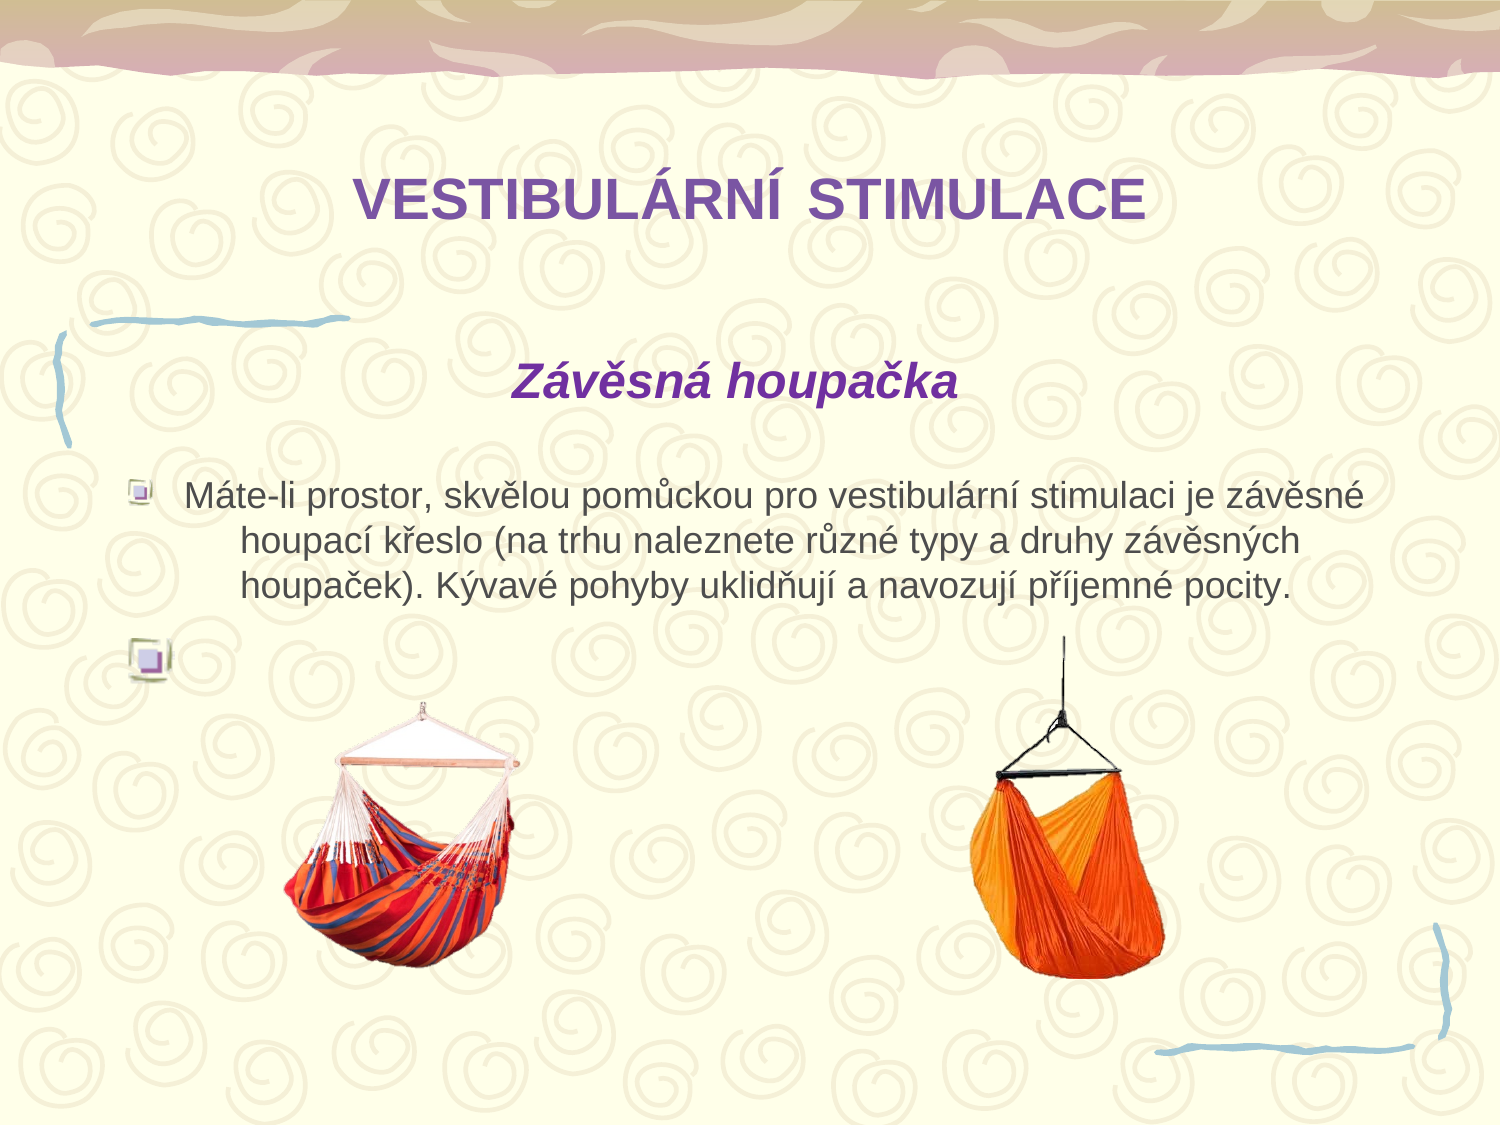

# VESTIBULÁRNÍ STIMULACE
Závěsná houpačka
Máte-li prostor, skvělou pomůckou pro vestibulární stimulaci je závěsné houpací křeslo (na trhu naleznete různé typy a druhy závěsných houpaček). Kývavé pohyby uklidňují a navozují příjemné pocity.